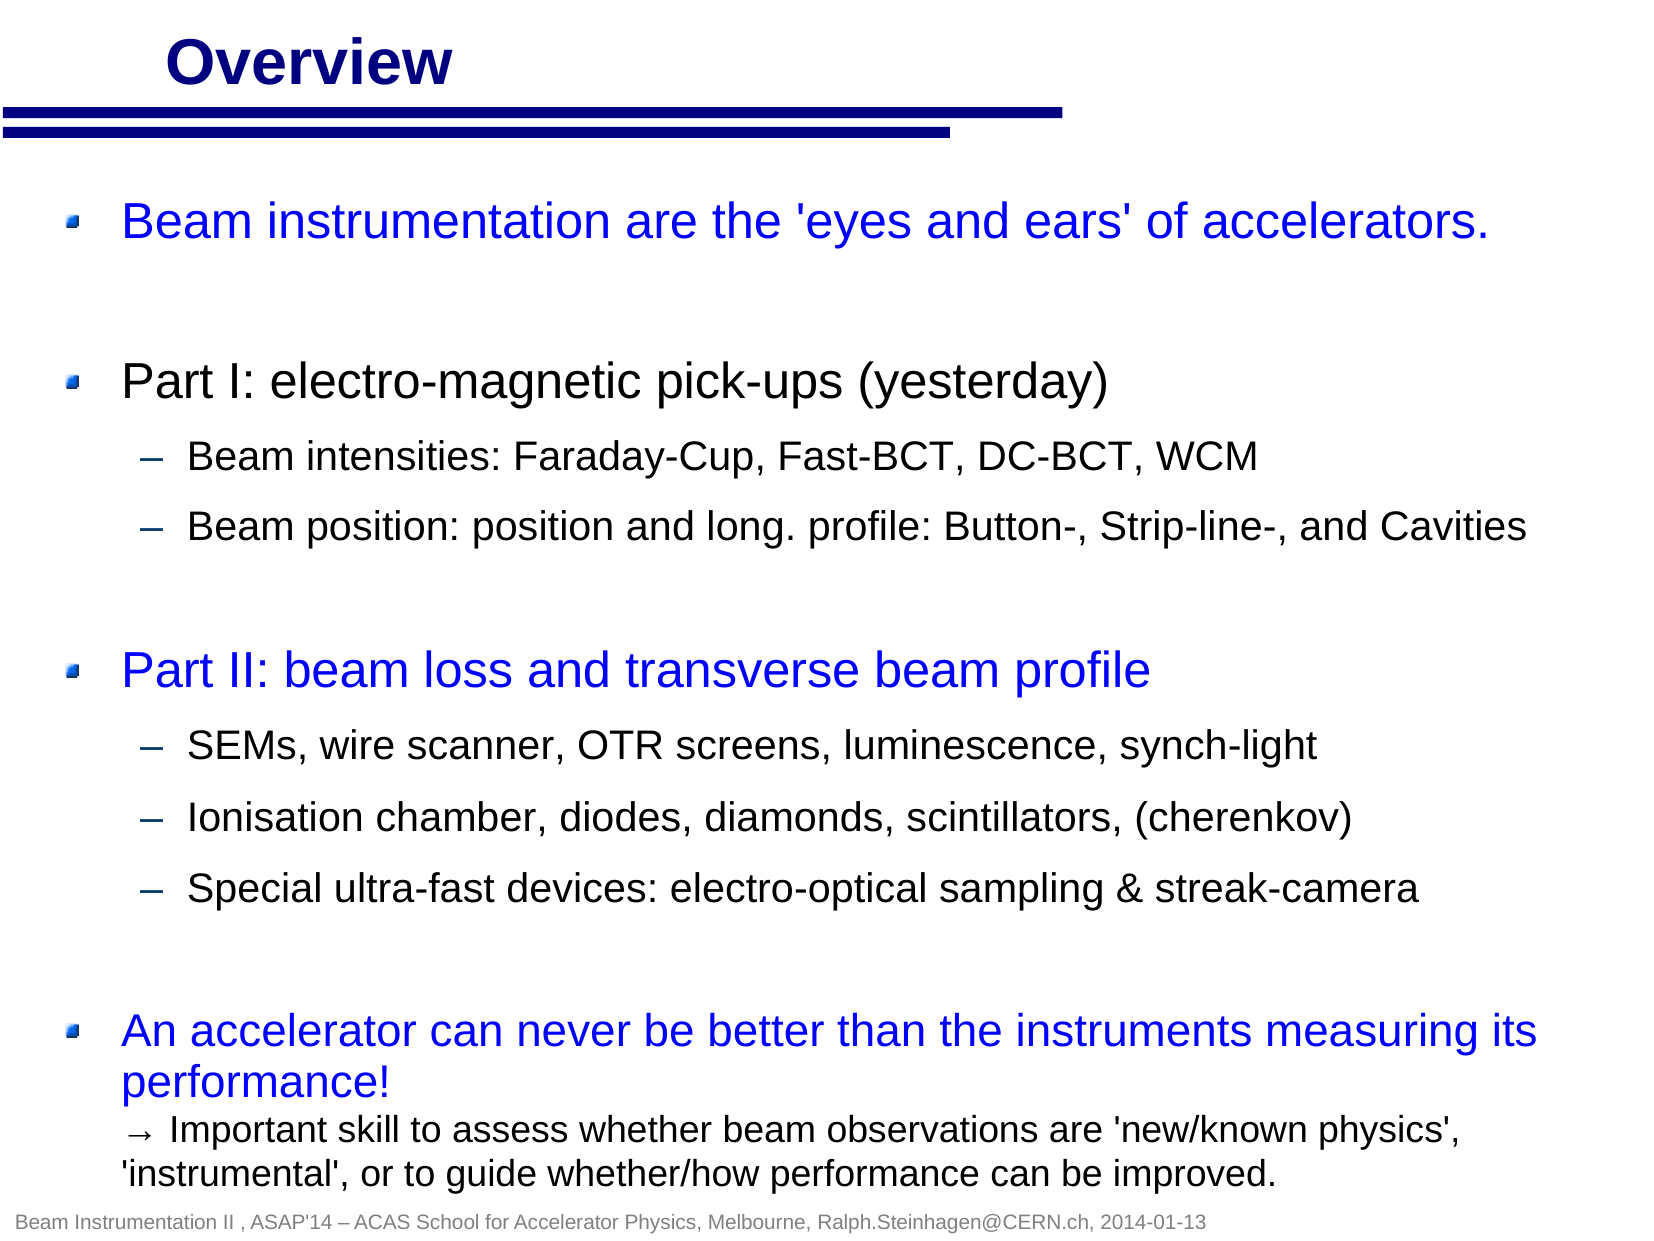

# Overview
Beam instrumentation are the 'eyes and ears' of accelerators.
Part I: electro-magnetic pick-ups (yesterday)
Beam intensities: Faraday-Cup, Fast-BCT, DC-BCT, WCM
Beam position: position and long. profile: Button-, Strip-line-, and Cavities
Part II: beam loss and transverse beam profile
SEMs, wire scanner, OTR screens, luminescence, synch-light
Ionisation chamber, diodes, diamonds, scintillators, (cherenkov)
Special ultra-fast devices: electro-optical sampling & streak-camera
An accelerator can never be better than the instruments measuring its performance! 								 → Important skill to assess whether beam observations are 'new/known physics', 'instrumental', or to guide whether/how performance can be improved.